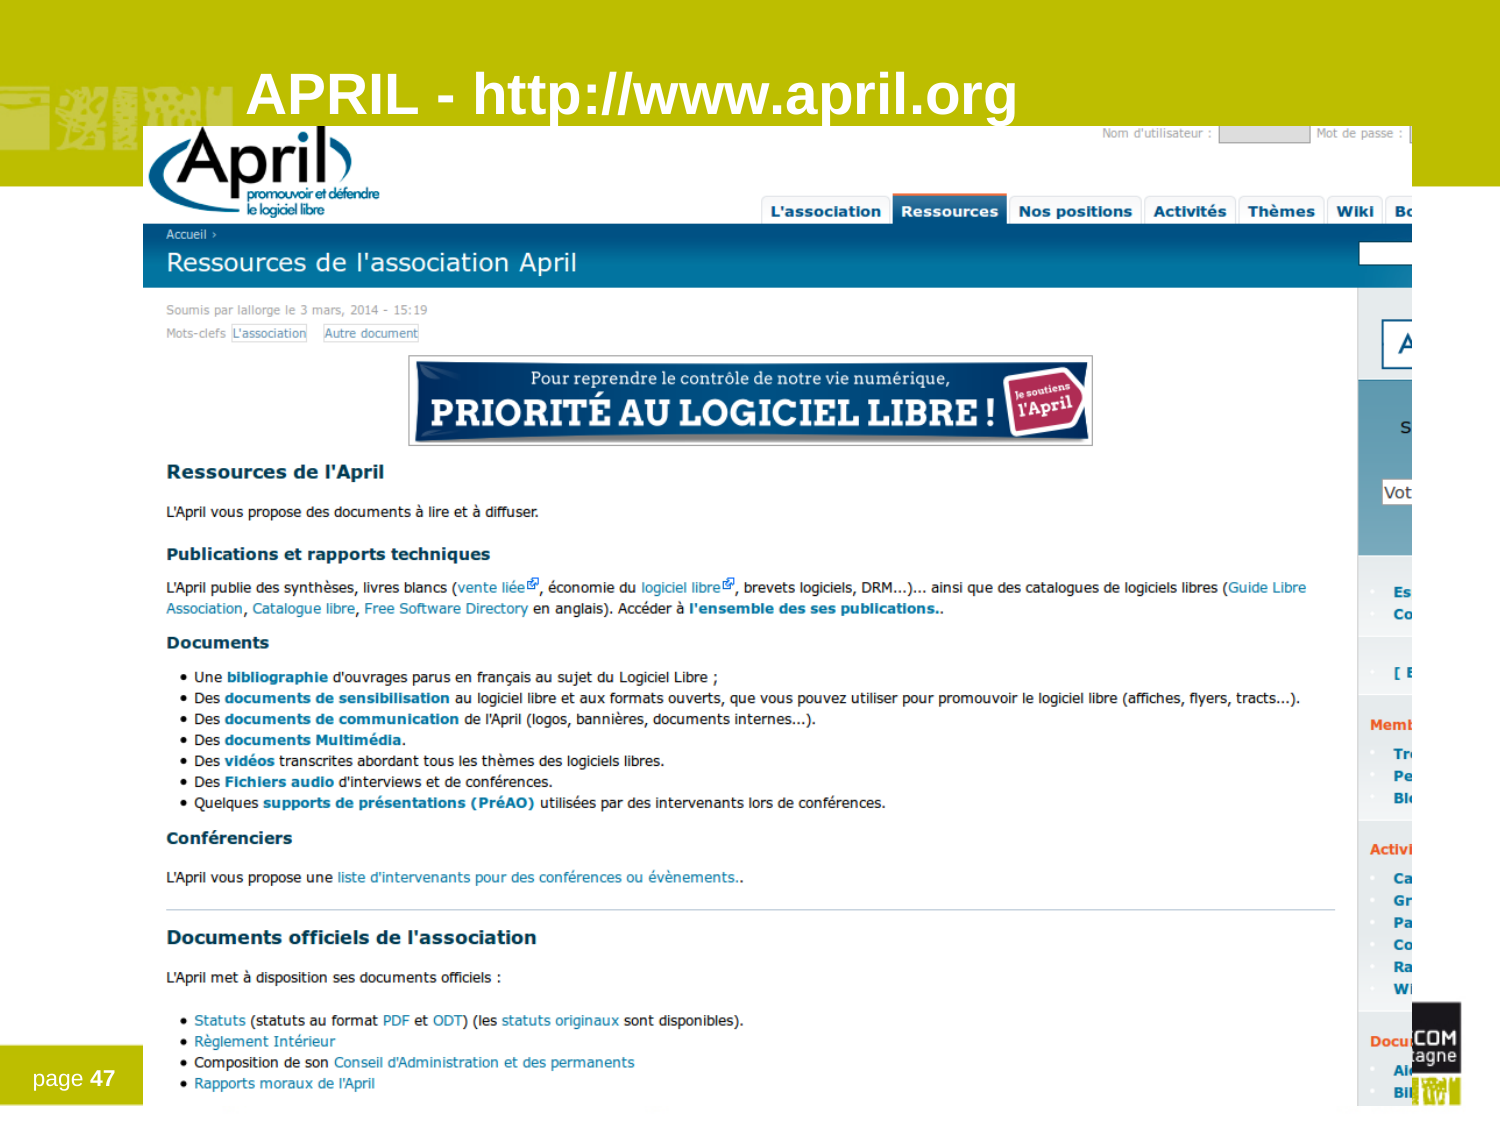

# APRIL - http://www.april.org
47
© E. Cousin, G. Ouvradou - 2016